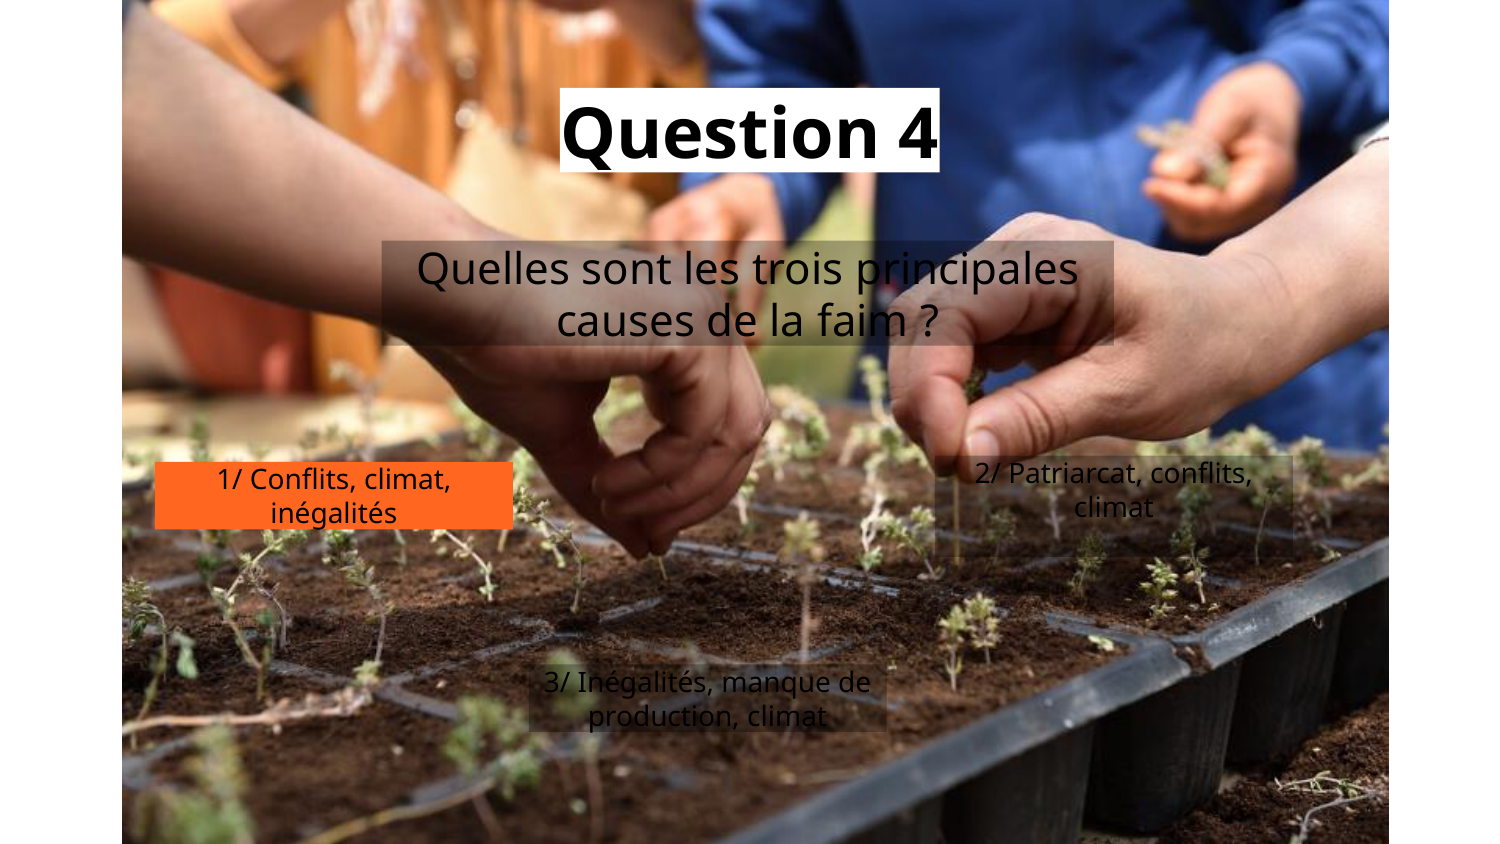

Question 4
Quelles sont les trois principales causes de la faim ?
​2/ Patriarcat, conflits, climat
1/ Conflits, climat, inégalités
3/ Inégalités, manque de production, climat